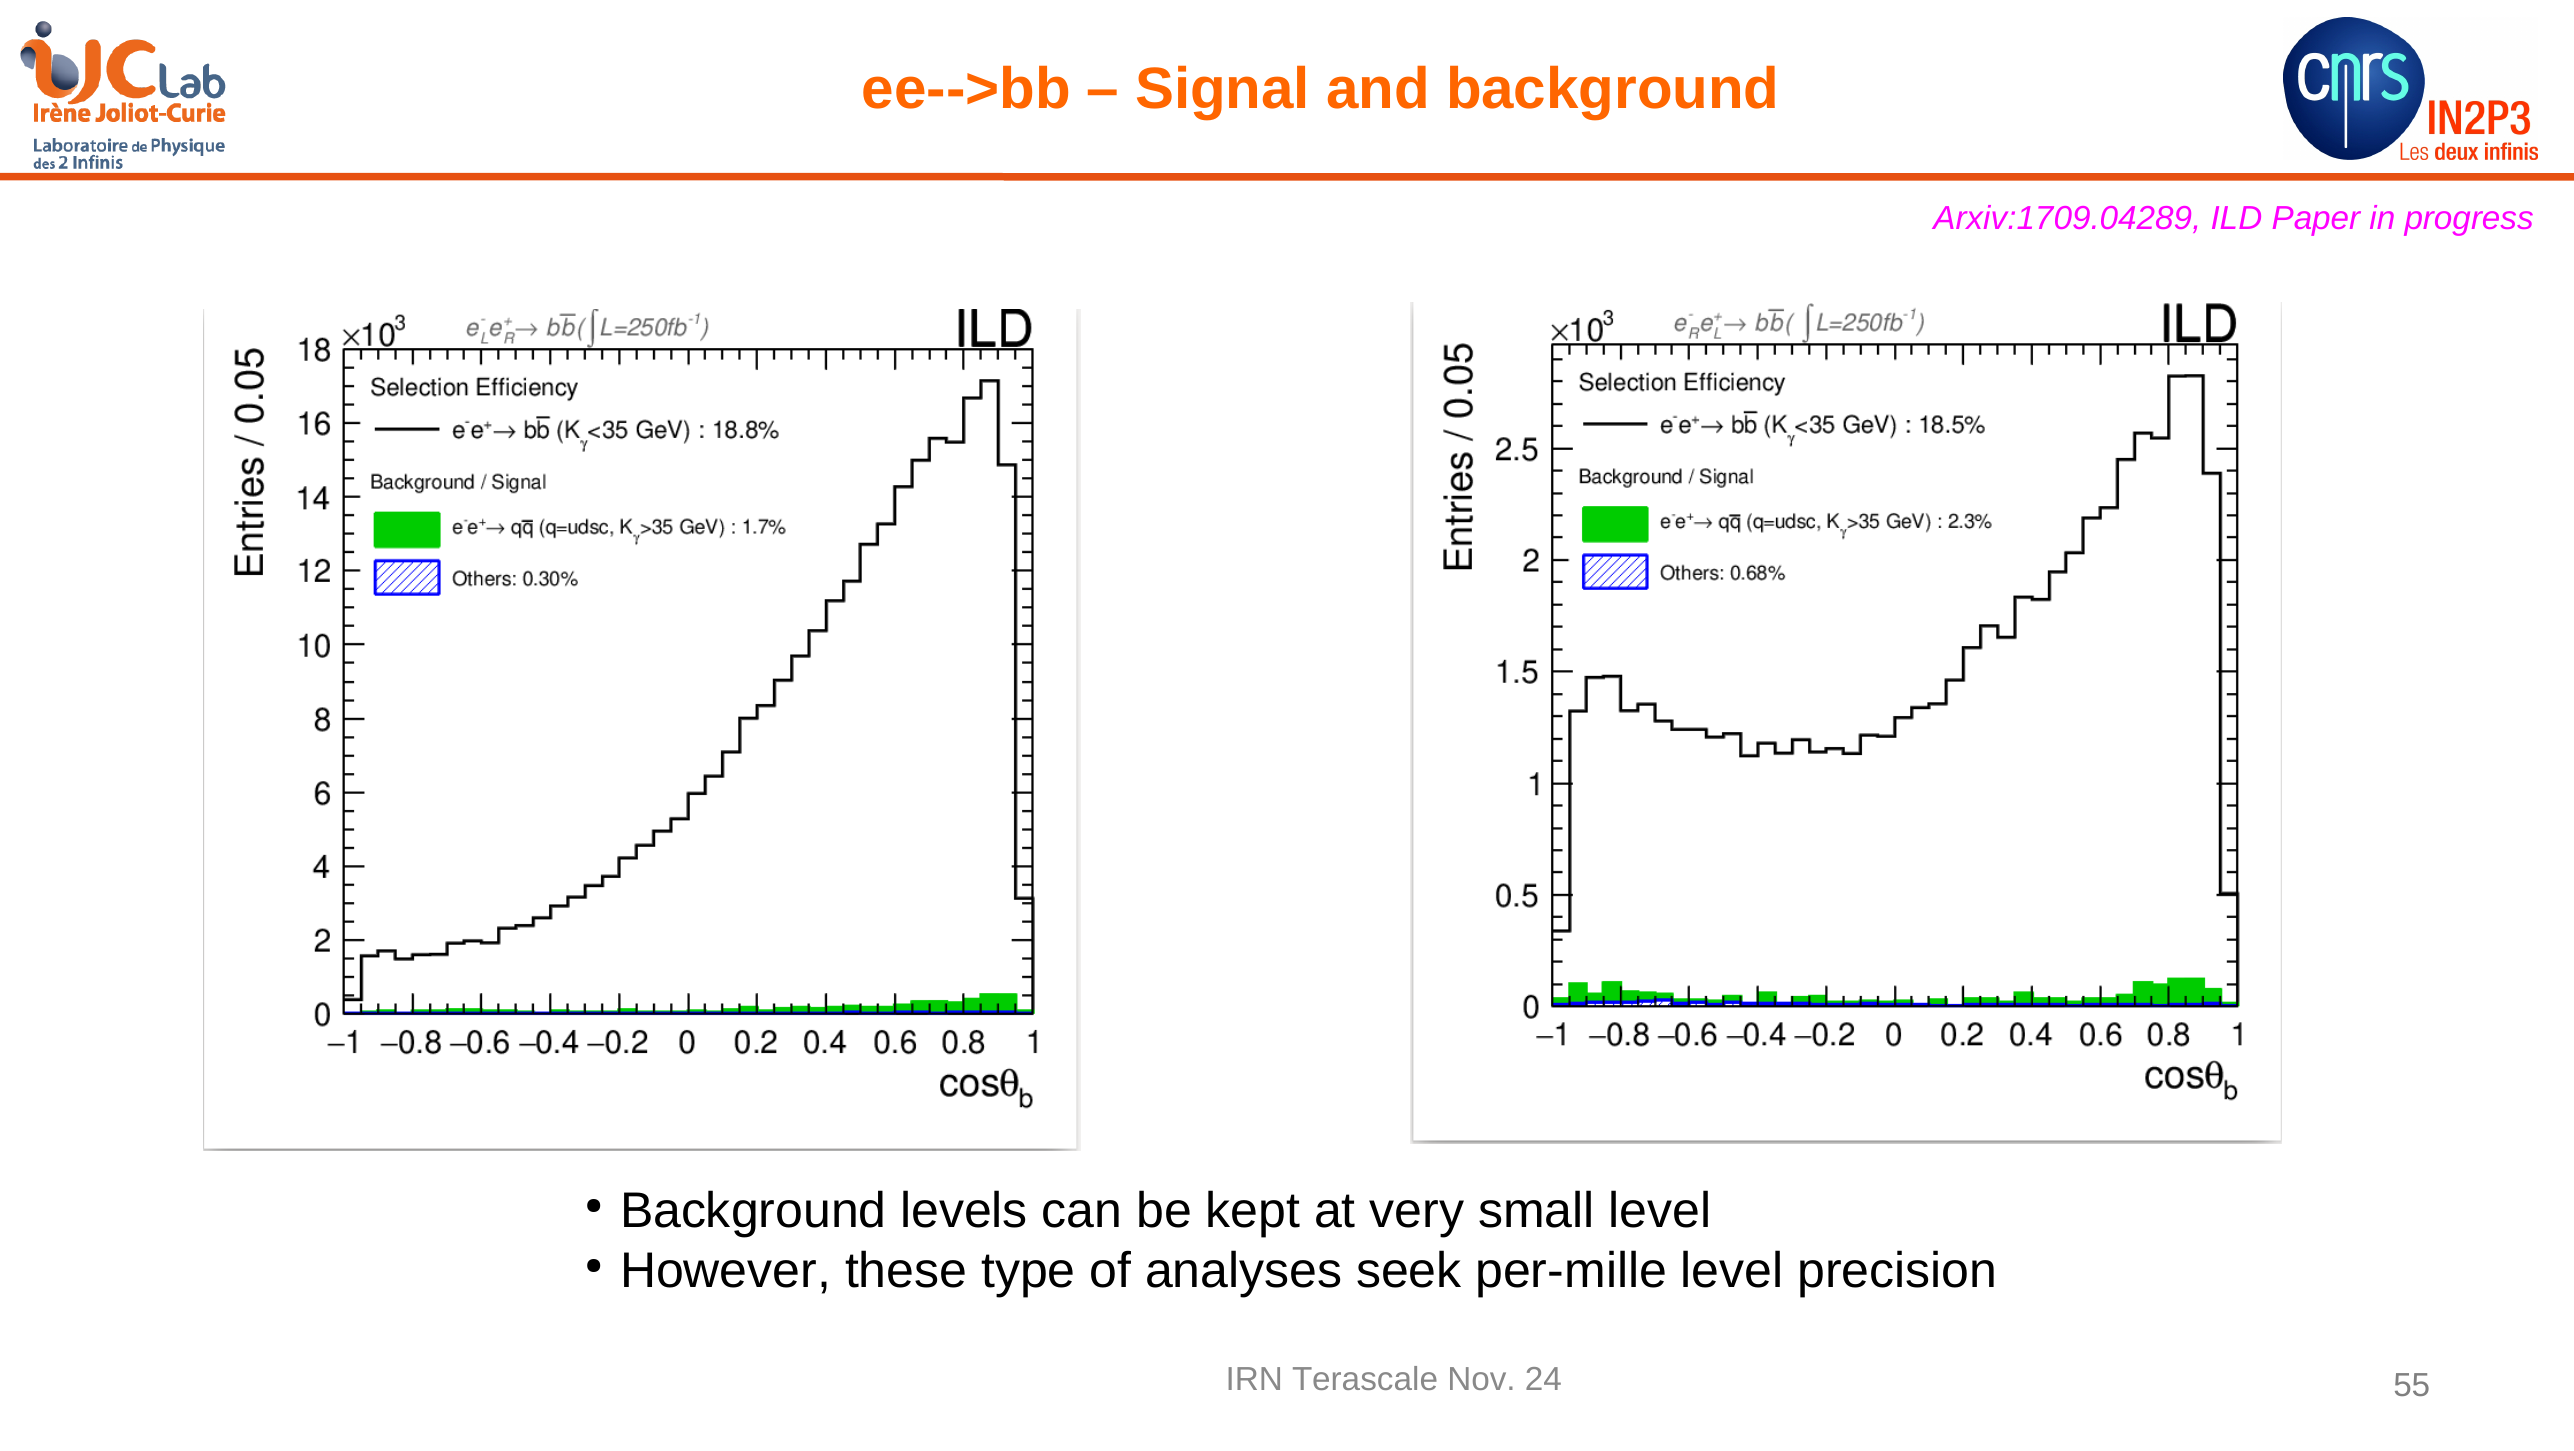

# ee-->bb – Signal and background
Arxiv:1709.04289, ILD Paper in progress
Background levels can be kept at very small level
However, these type of analyses seek per-mille level precision
55